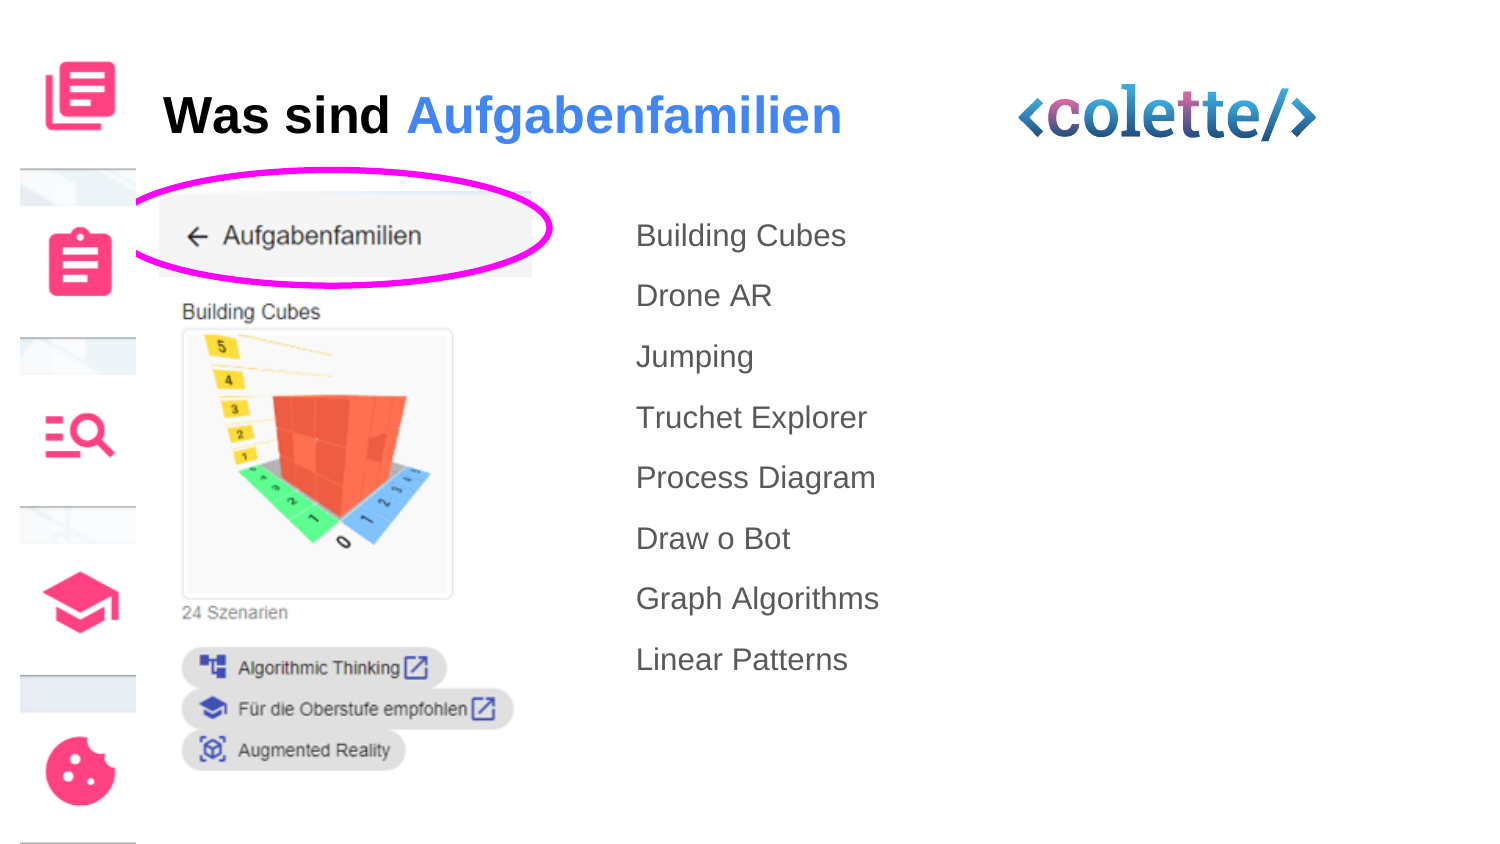

# Was sind Aufgabenfamilien
Building Cubes
Drone AR
Jumping
Truchet Explorer
Process Diagram
Draw o Bot
Graph Algorithms
Linear Patterns